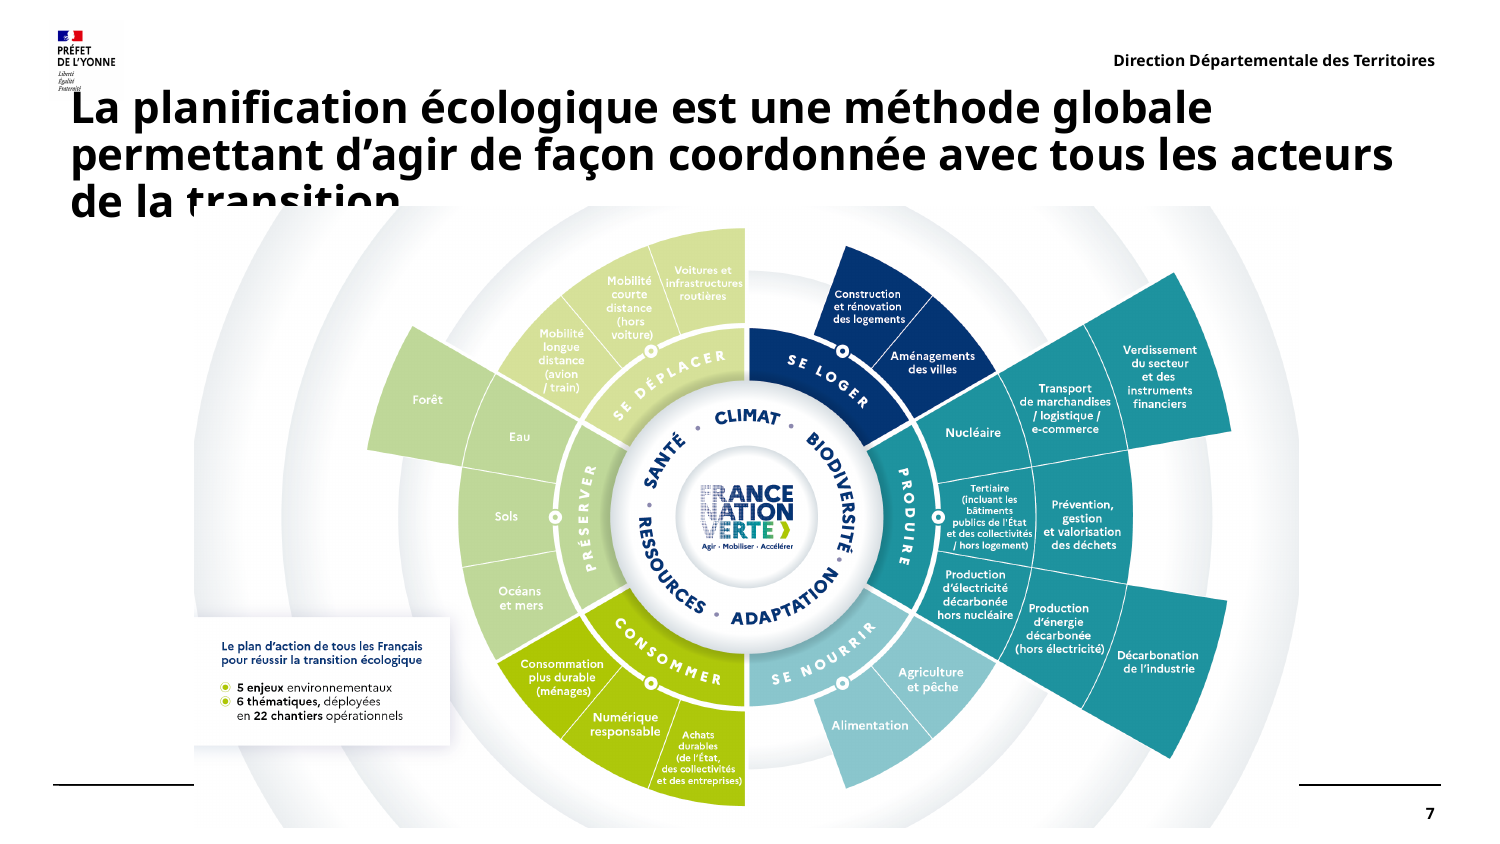

Direction Départementale des Territoires
# La planification écologique est une méthode globale permettant d’agir de façon coordonnée avec tous les acteurs de la transition
7